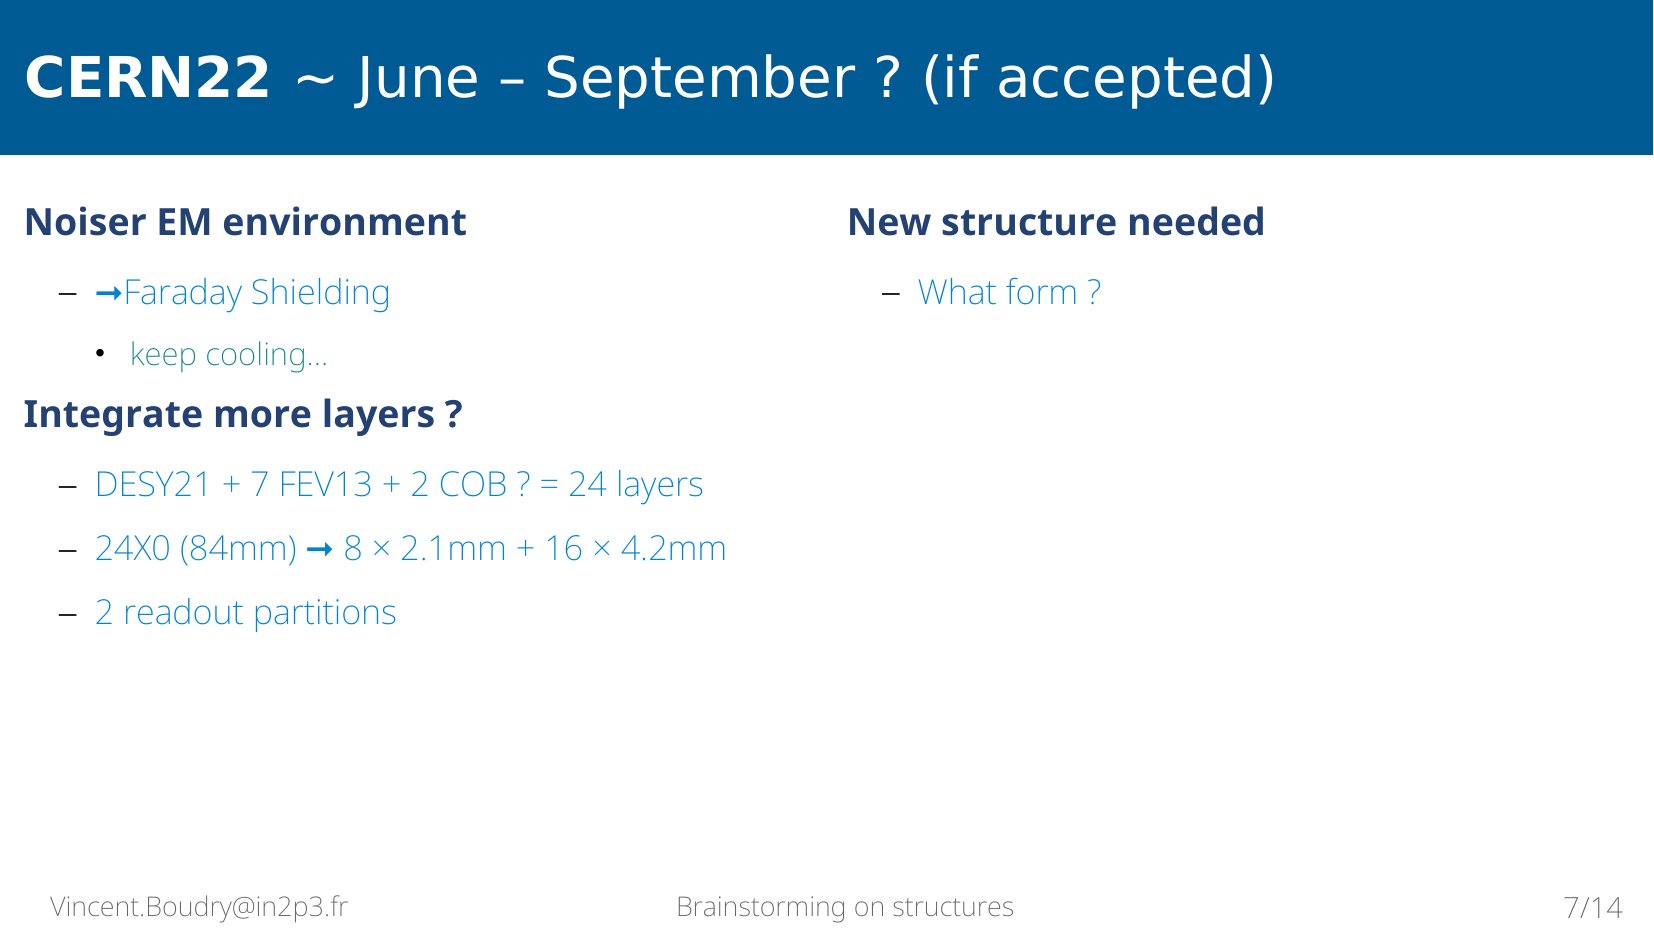

# CERN22 ~ June – September ? (if accepted)
Noiser EM environment
➞Faraday Shielding
keep cooling...
Integrate more layers ?
DESY21 + 7 FEV13 + 2 COB ? = 24 layers
24X0 (84mm) ➞ 8 × 2.1mm + 16 × 4.2mm
2 readout partitions
New structure needed
What form ?
Vincent.Boudry@in2p3.fr
Brainstorming on structures
7